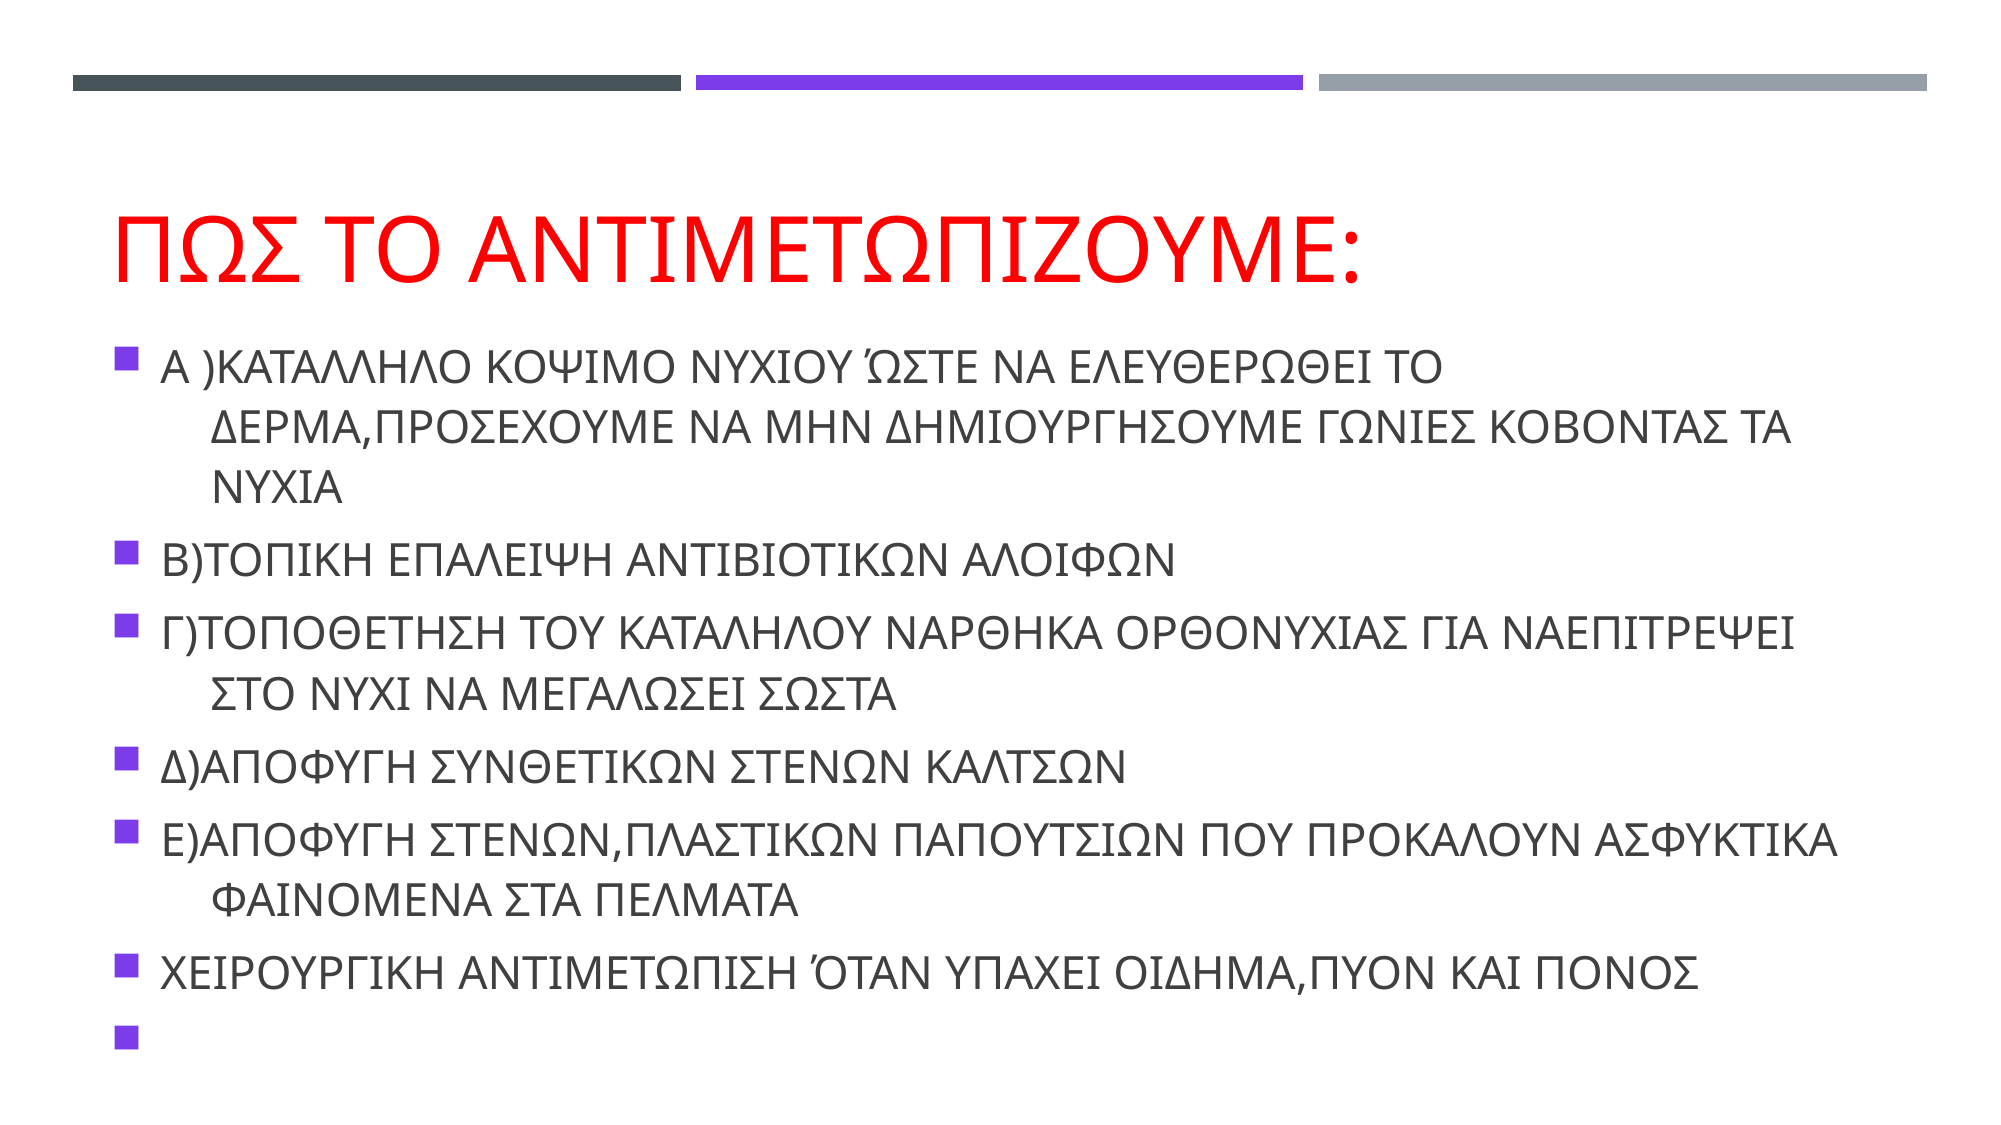

# ΠΩΣ ΤΟ ΑΝΤΙΜΕΤΩΠΙΖΟΥΜΕ:
Α )ΚΑΤΑΛΛΗΛΟ ΚΟΨΙΜΟ ΝΥΧΙΟΥ ΏΣΤΕ ΝΑ ΕΛΕΥΘΕΡΩΘΕΙ ΤΟ ΔΕΡΜΑ,ΠΡΟΣΕΧΟΥΜΕ ΝΑ ΜΗΝ ΔΗΜΙΟΥΡΓΗΣΟΥΜΕ ΓΩΝΙΕΣ ΚΟΒΟΝΤΑΣ ΤΑ ΝΥΧΙΑ
Β)ΤΟΠΙΚΗ ΕΠΑΛΕΙΨΗ ΑΝΤΙΒΙΟΤΙΚΩΝ ΑΛΟΙΦΩΝ
Γ)ΤΟΠΟΘΕΤΗΣΗ ΤΟΥ ΚΑΤΑΛΗΛΟΥ ΝΑΡΘΗΚΑ ΟΡΘΟΝΥΧΙΑΣ ΓΙΑ ΝΑΕΠΙΤΡΕΨΕΙ ΣΤΟ ΝΥΧΙ ΝΑ ΜΕΓΑΛΩΣΕΙ ΣΩΣΤΑ
Δ)ΑΠΟΦΥΓΗ ΣΥΝΘΕΤΙΚΩΝ ΣΤΕΝΩΝ ΚΑΛΤΣΩΝ
Ε)ΑΠΟΦΥΓΗ ΣΤΕΝΩΝ,ΠΛΑΣΤΙΚΩΝ ΠΑΠΟΥΤΣΙΩΝ ΠΟΥ ΠΡΟΚΑΛΟΥΝ ΑΣΦΥΚΤΙΚΑ ΦΑΙΝΟΜΕΝΑ ΣΤΑ ΠΕΛΜΑΤΑ
ΧΕΙΡΟΥΡΓΙΚΗ ΑΝΤΙΜΕΤΩΠΙΣΗ ΌΤΑΝ ΥΠΑΧΕΙ ΟΙΔΗΜΑ,ΠΥΟΝ ΚΑΙ ΠΟΝΟΣ